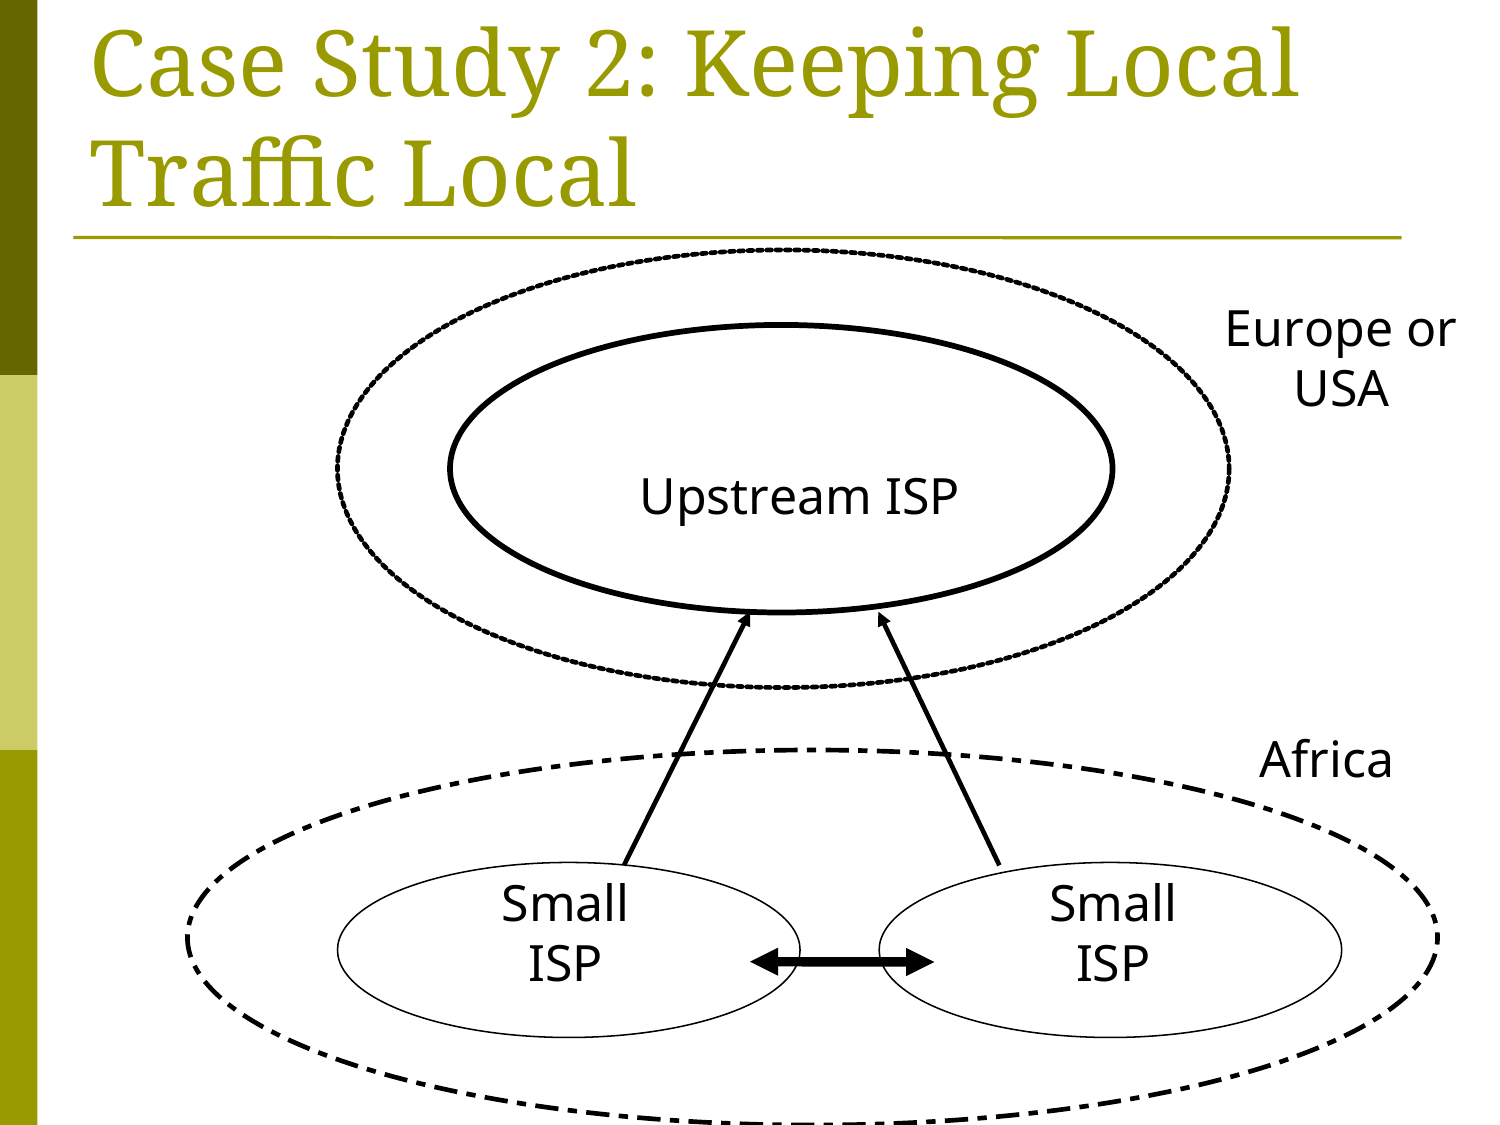

# Case Study 2: Keeping Local Traffic Local
Europe or USA
Upstream ISP
Africa
Small ISP
Small ISP